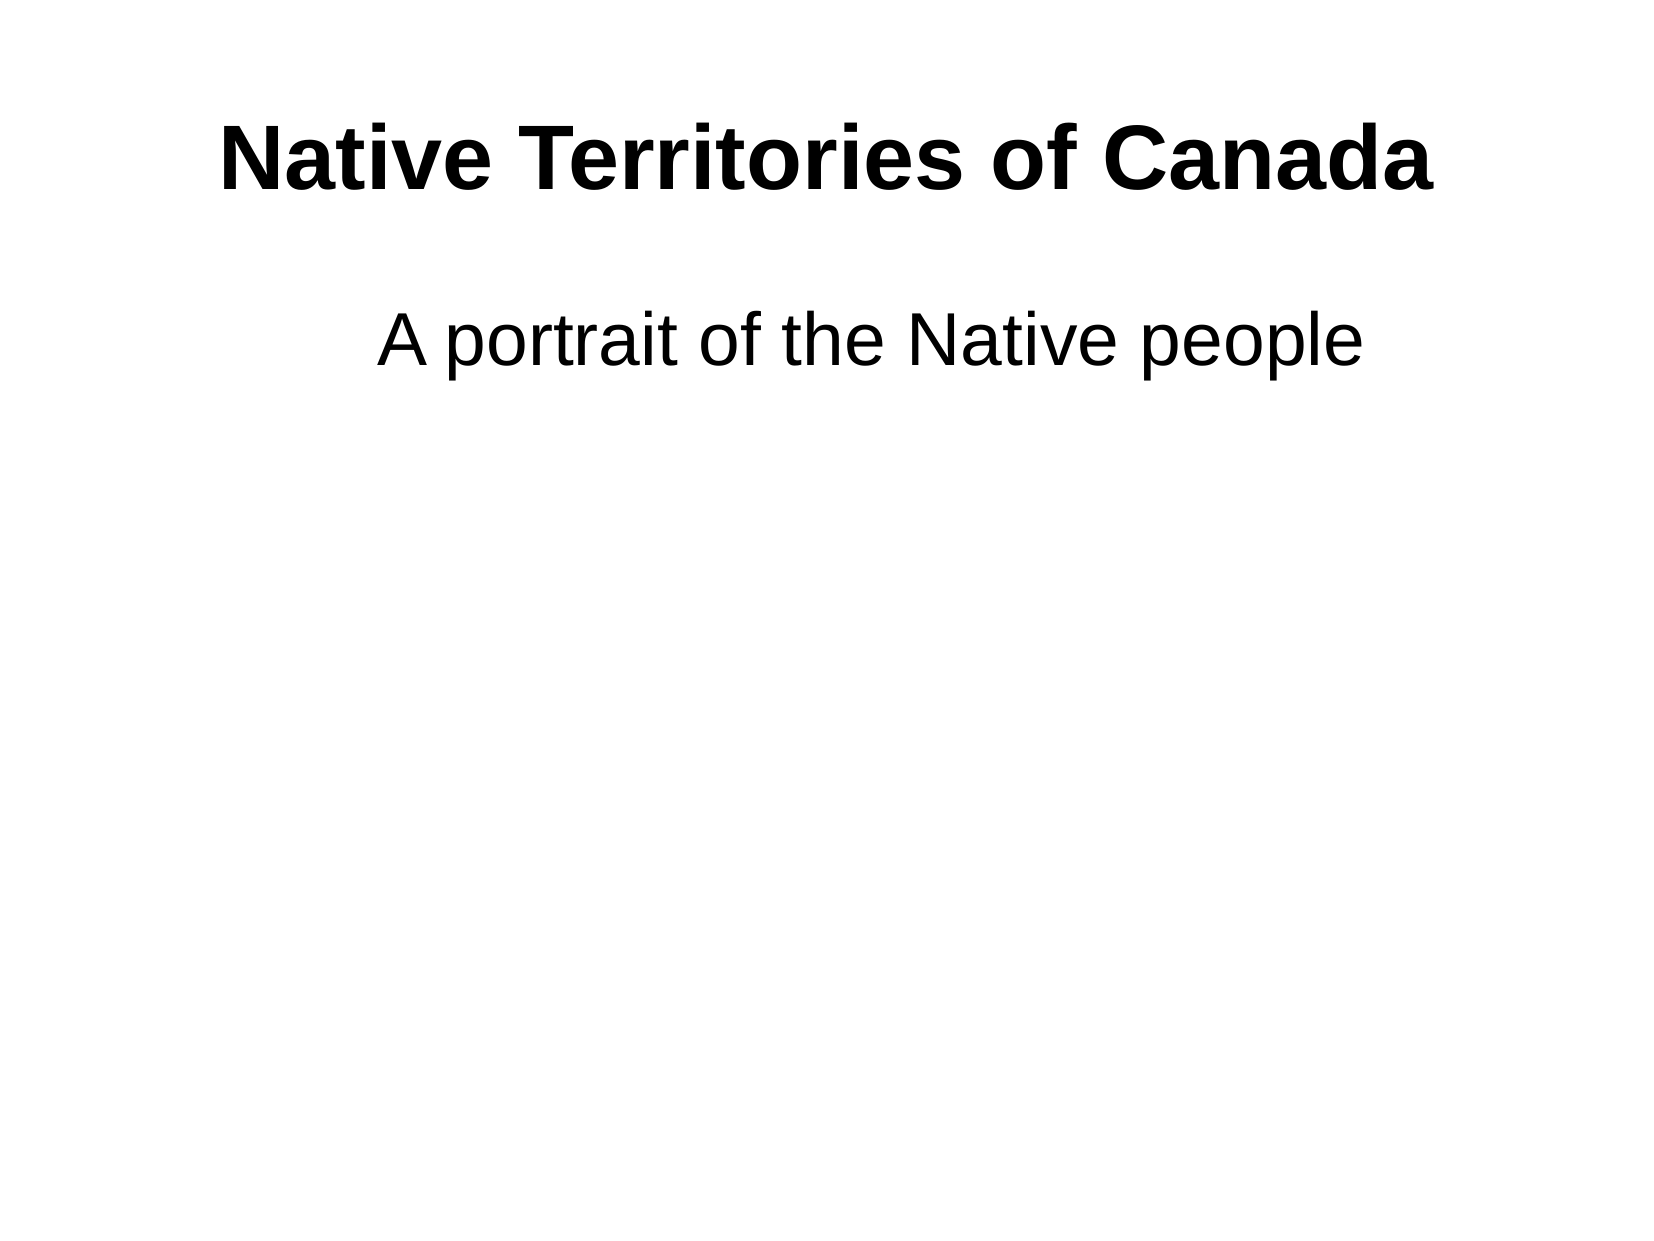

# Native Territories of Canada
				A portrait of the Native people